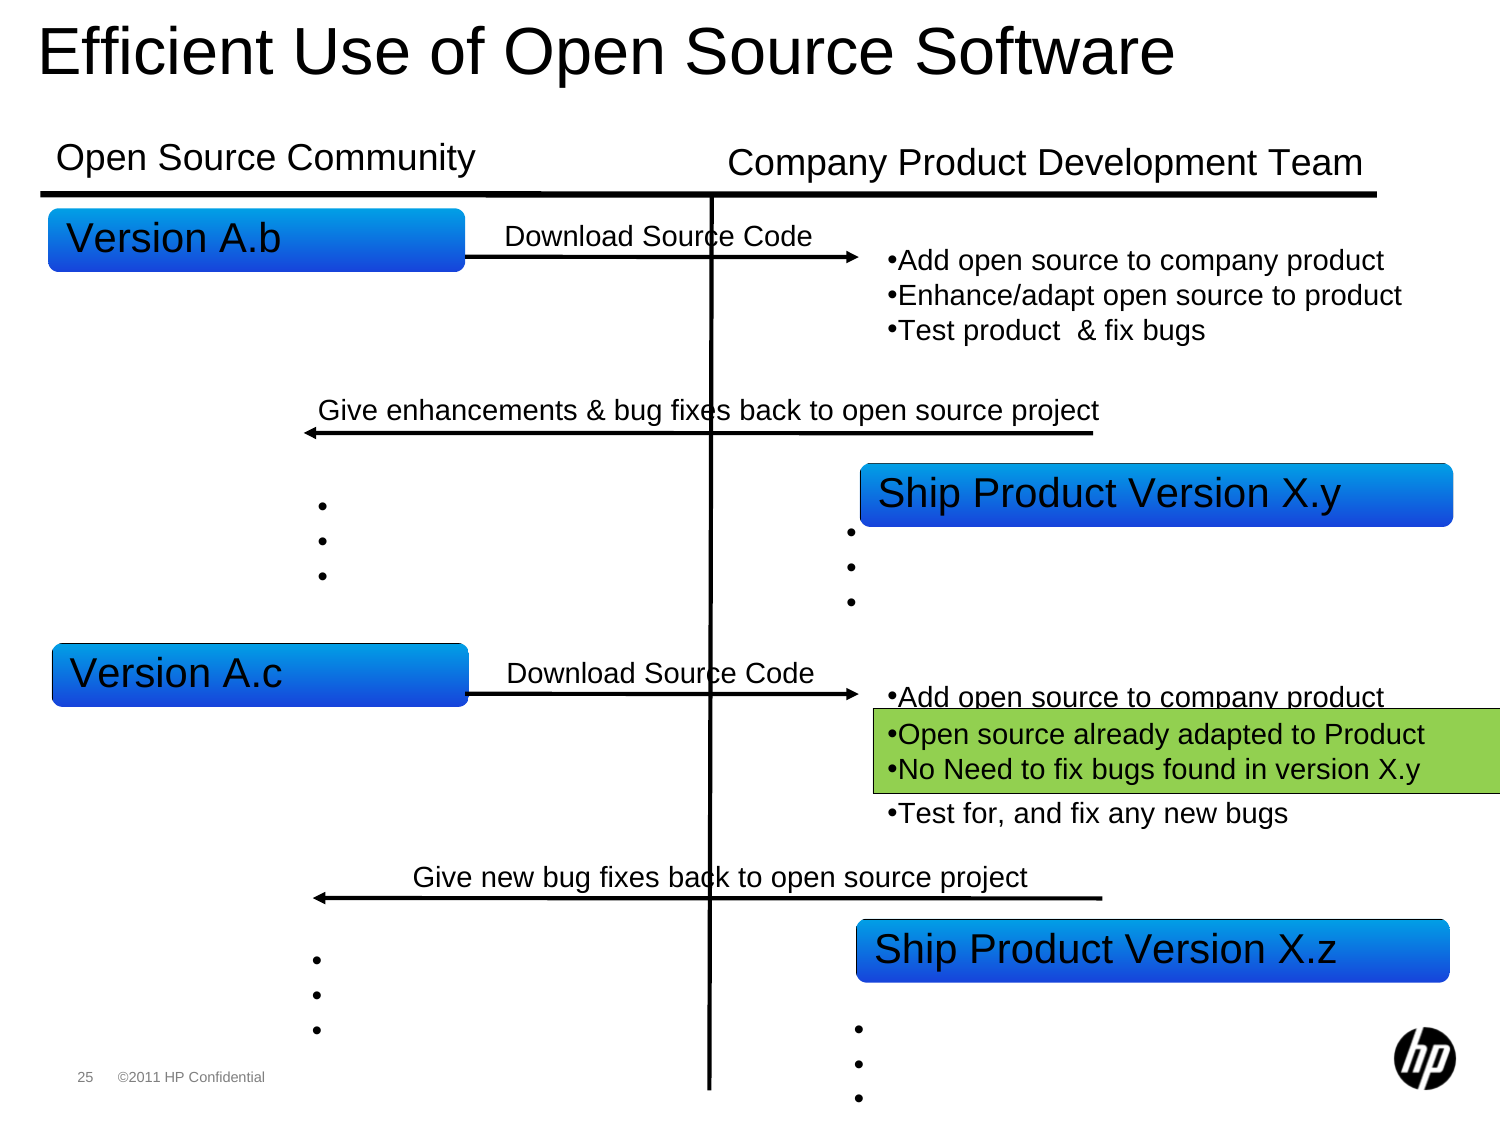

Efficient Use of Open Source Software
Open Source Community
Company Product Development Team
Version A.b
Download Source Code
Add open source to company product
Enhance/adapt open source to product
Test product & fix bugs
Give enhancements & bug fixes back to open source project
Ship Product Version X.y
Version A.c
Download Source Code
Add open source to company product
Open source already adapted to Product
No Need to fix bugs found in version X.y
Test for, and fix any new bugs
Give new bug fixes back to open source project
Ship Product Version X.z